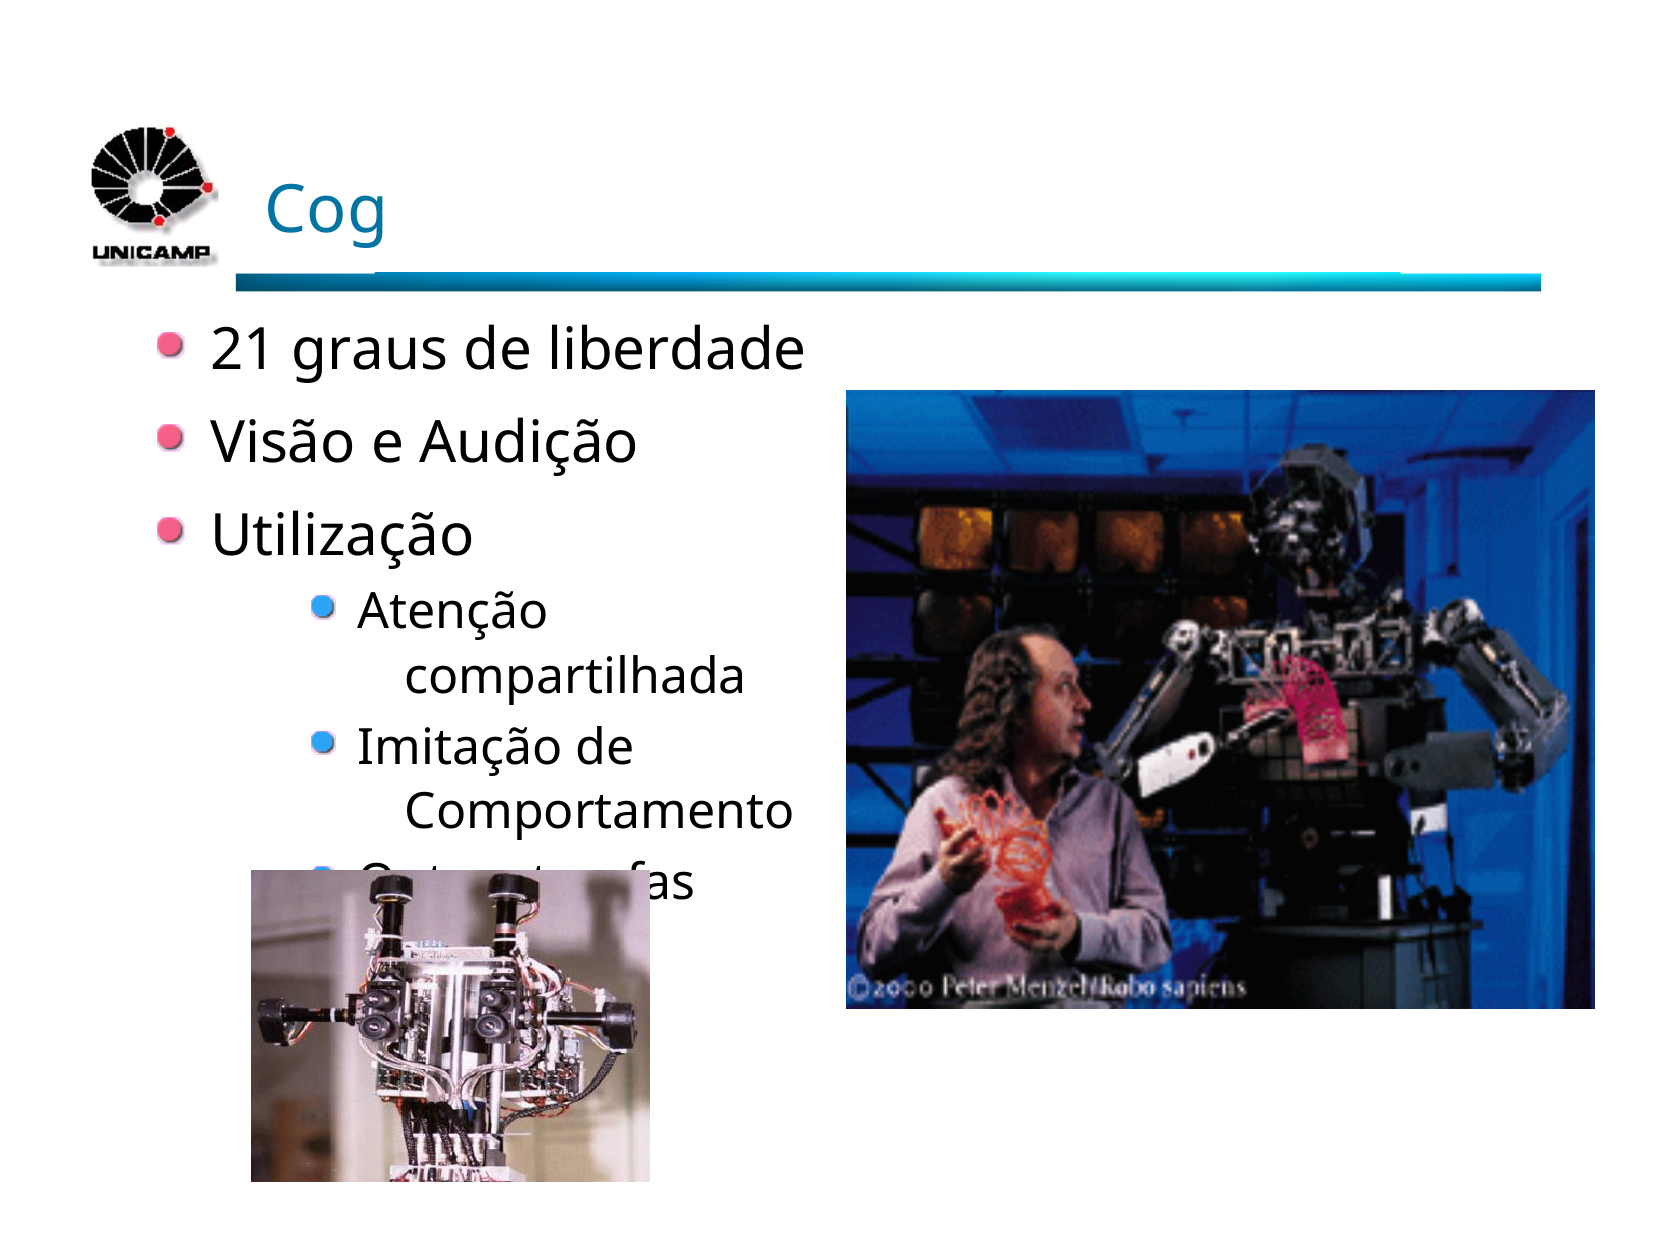

# Cog
21 graus de liberdade
Visão e Audição
Utilização
Atenção compartilhada
Imitação de Comportamento
Outras tarefas cognitivas humanas